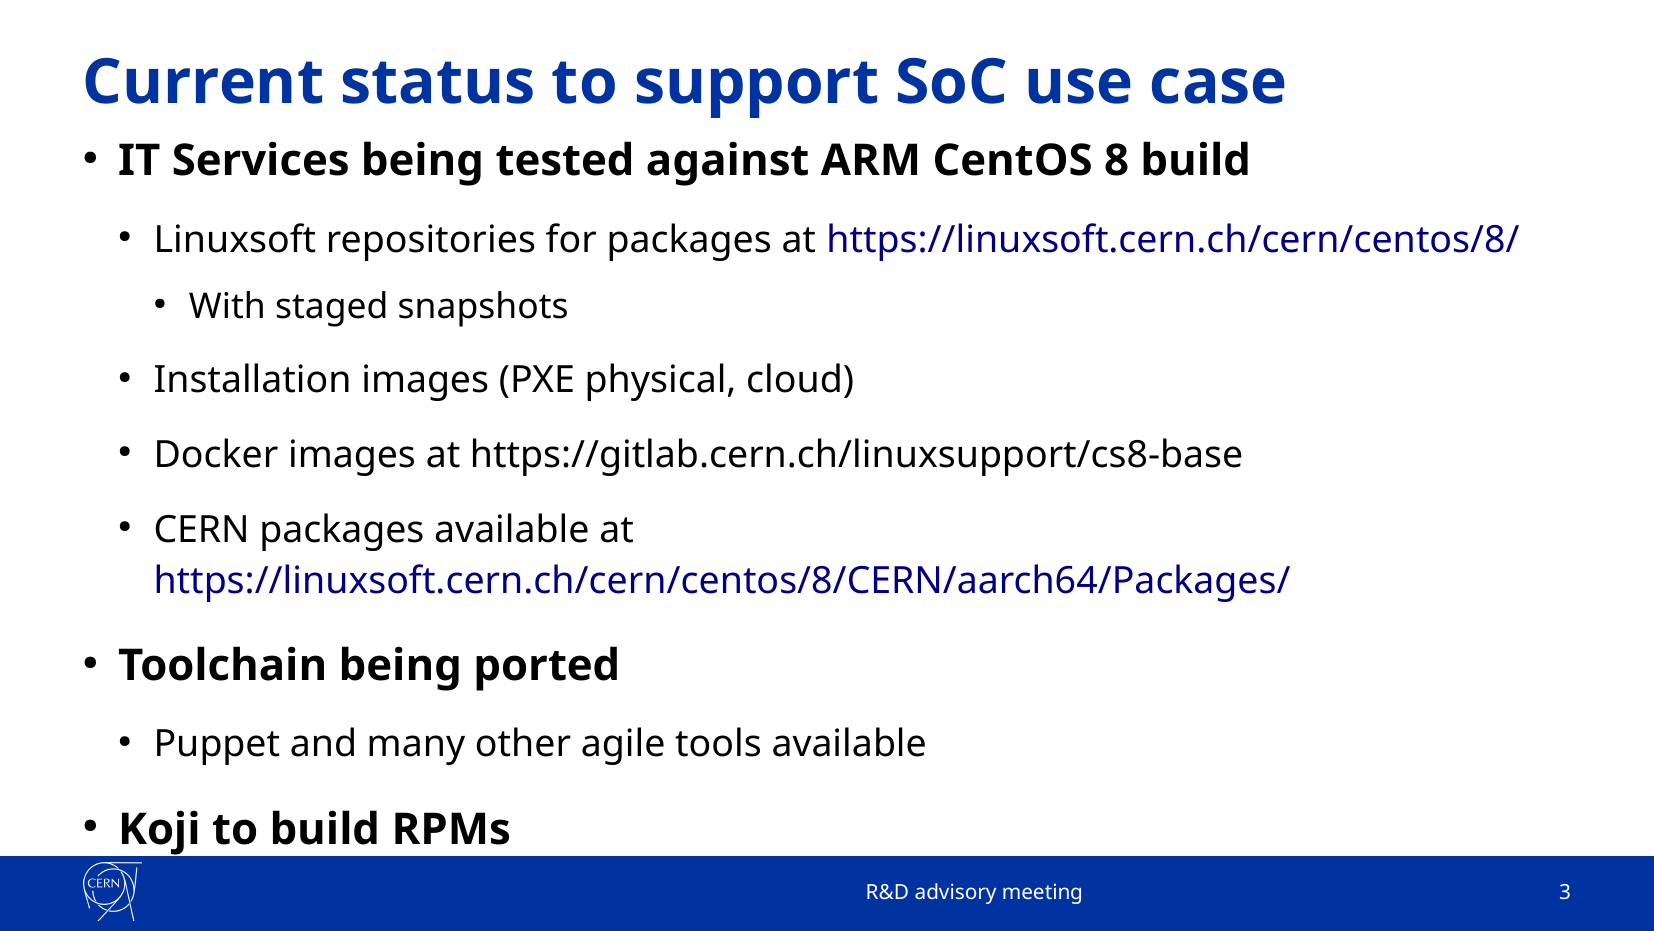

# Current status to support SoC use case
IT Services being tested against ARM CentOS 8 build
Linuxsoft repositories for packages at https://linuxsoft.cern.ch/cern/centos/8/
With staged snapshots
Installation images (PXE physical, cloud)
Docker images at https://gitlab.cern.ch/linuxsupport/cs8-base
CERN packages available at https://linuxsoft.cern.ch/cern/centos/8/CERN/aarch64/Packages/
Toolchain being ported
Puppet and many other agile tools available
Koji to build RPMs
R&D advisory meeting
3